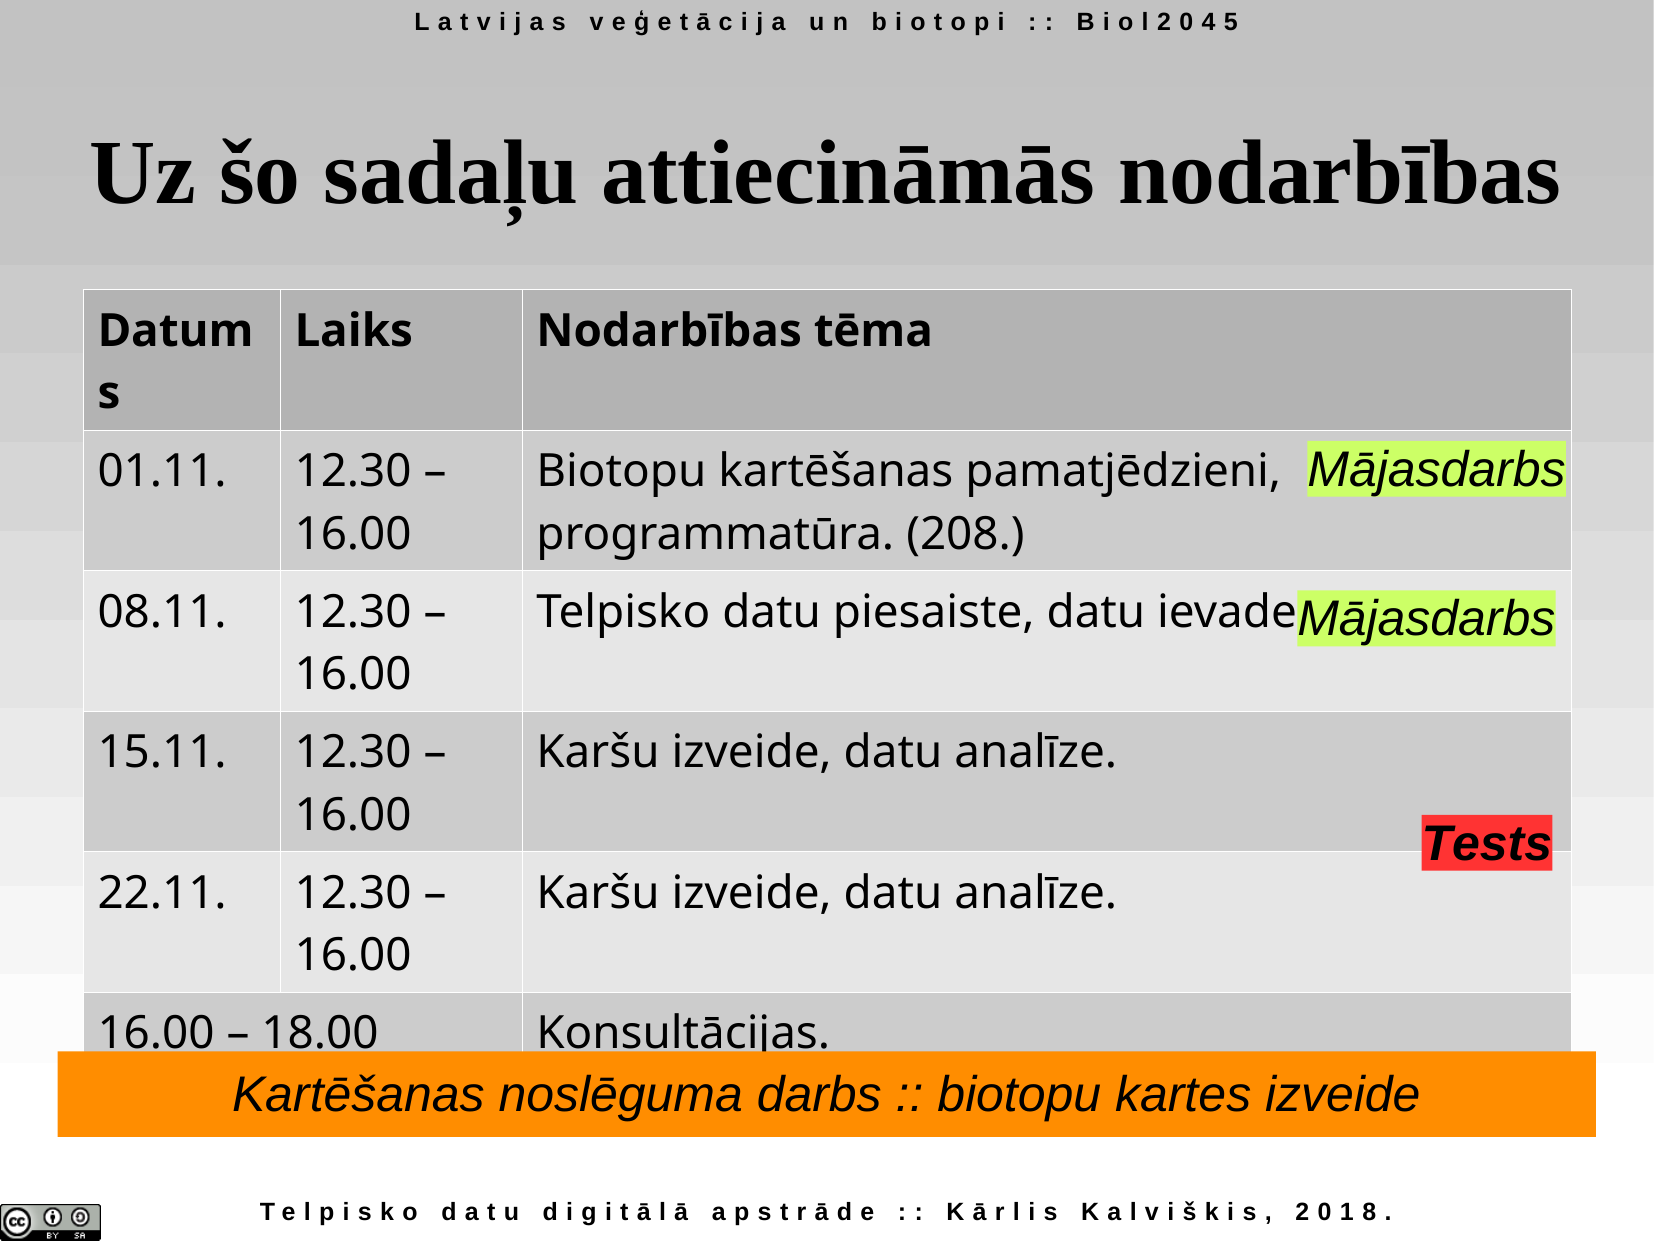

# Uz šo sadaļu attiecināmās nodarbības
| Datums | Laiks | Nodarbības tēma |
| --- | --- | --- |
| 01.11. | 12.30 – 16.00 | Biotopu kartēšanas pamatjēdzieni, programmatūra. (208.) |
| 08.11. | 12.30 – 16.00 | Telpisko datu piesaiste, datu ievade. (208.) |
| 15.11. | 12.30 – 16.00 | Karšu izveide, datu analīze. |
| 22.11. | 12.30 – 16.00 | Karšu izveide, datu analīze. |
| 16.00 – 18.00 | | Konsultācijas. |
Mājasdarbs
Mājasdarbs
Tests
Kartēšanas noslēguma darbs :: biotopu kartes izveide